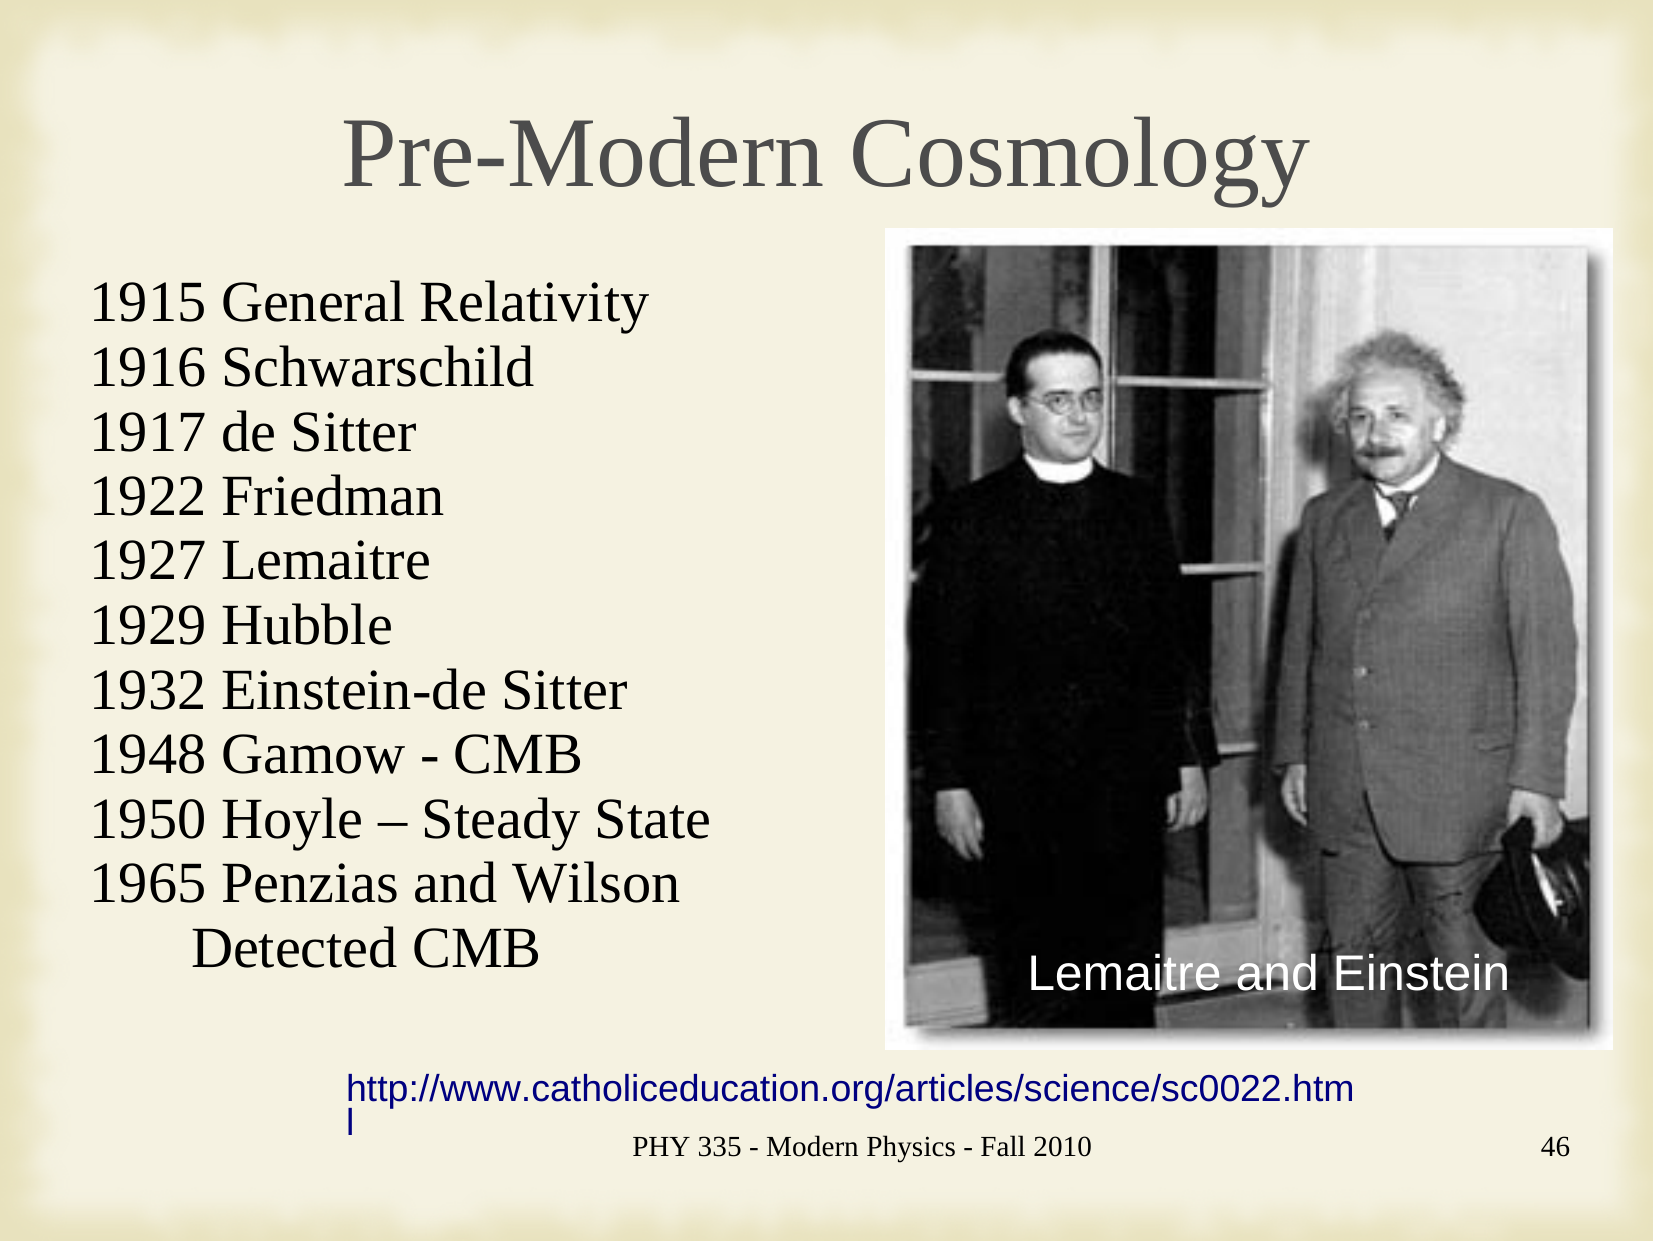

# Pre-Modern Cosmology
1915 General Relativity
1916 Schwarschild
1917 de Sitter
1922 Friedman
1927 Lemaitre
1929 Hubble
1932 Einstein-de Sitter
1948 Gamow - CMB
1950 Hoyle – Steady State
1965 Penzias and Wilson
 Detected CMB
Lemaitre and Einstein
http://www.catholiceducation.org/articles/science/sc0022.html
PHY 335 - Modern Physics - Fall 2010
46